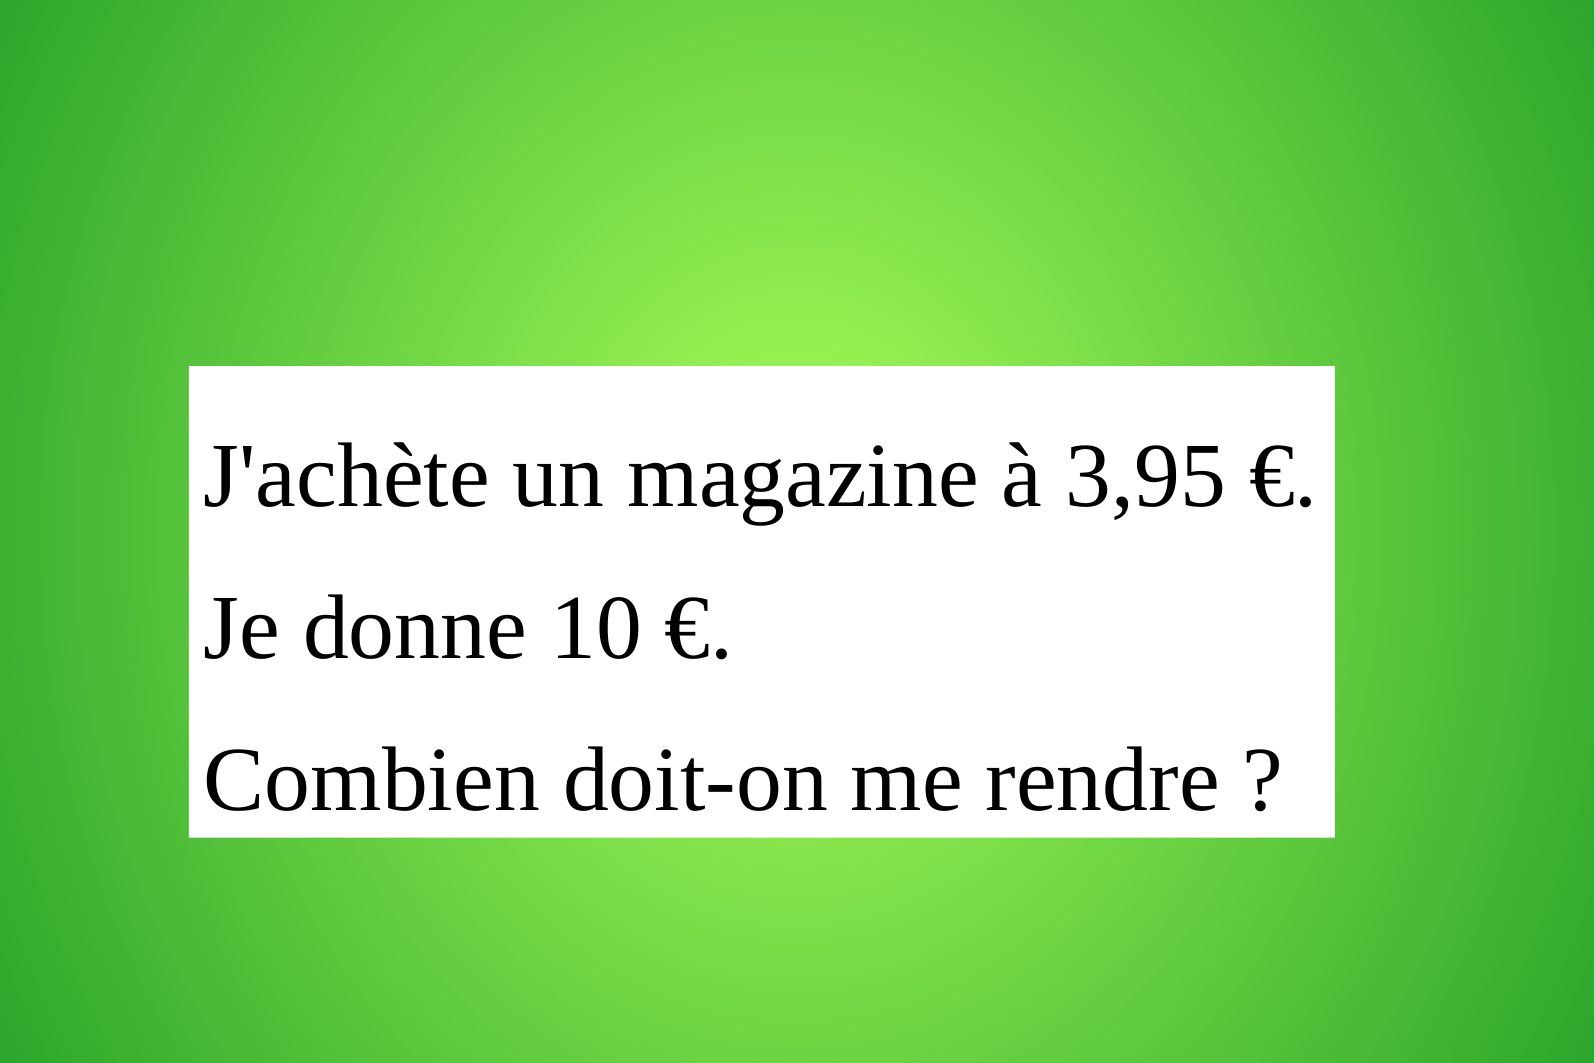

J'achète un magazine à 3,95 €.
Je donne 10 €.
Combien doit-on me rendre ?